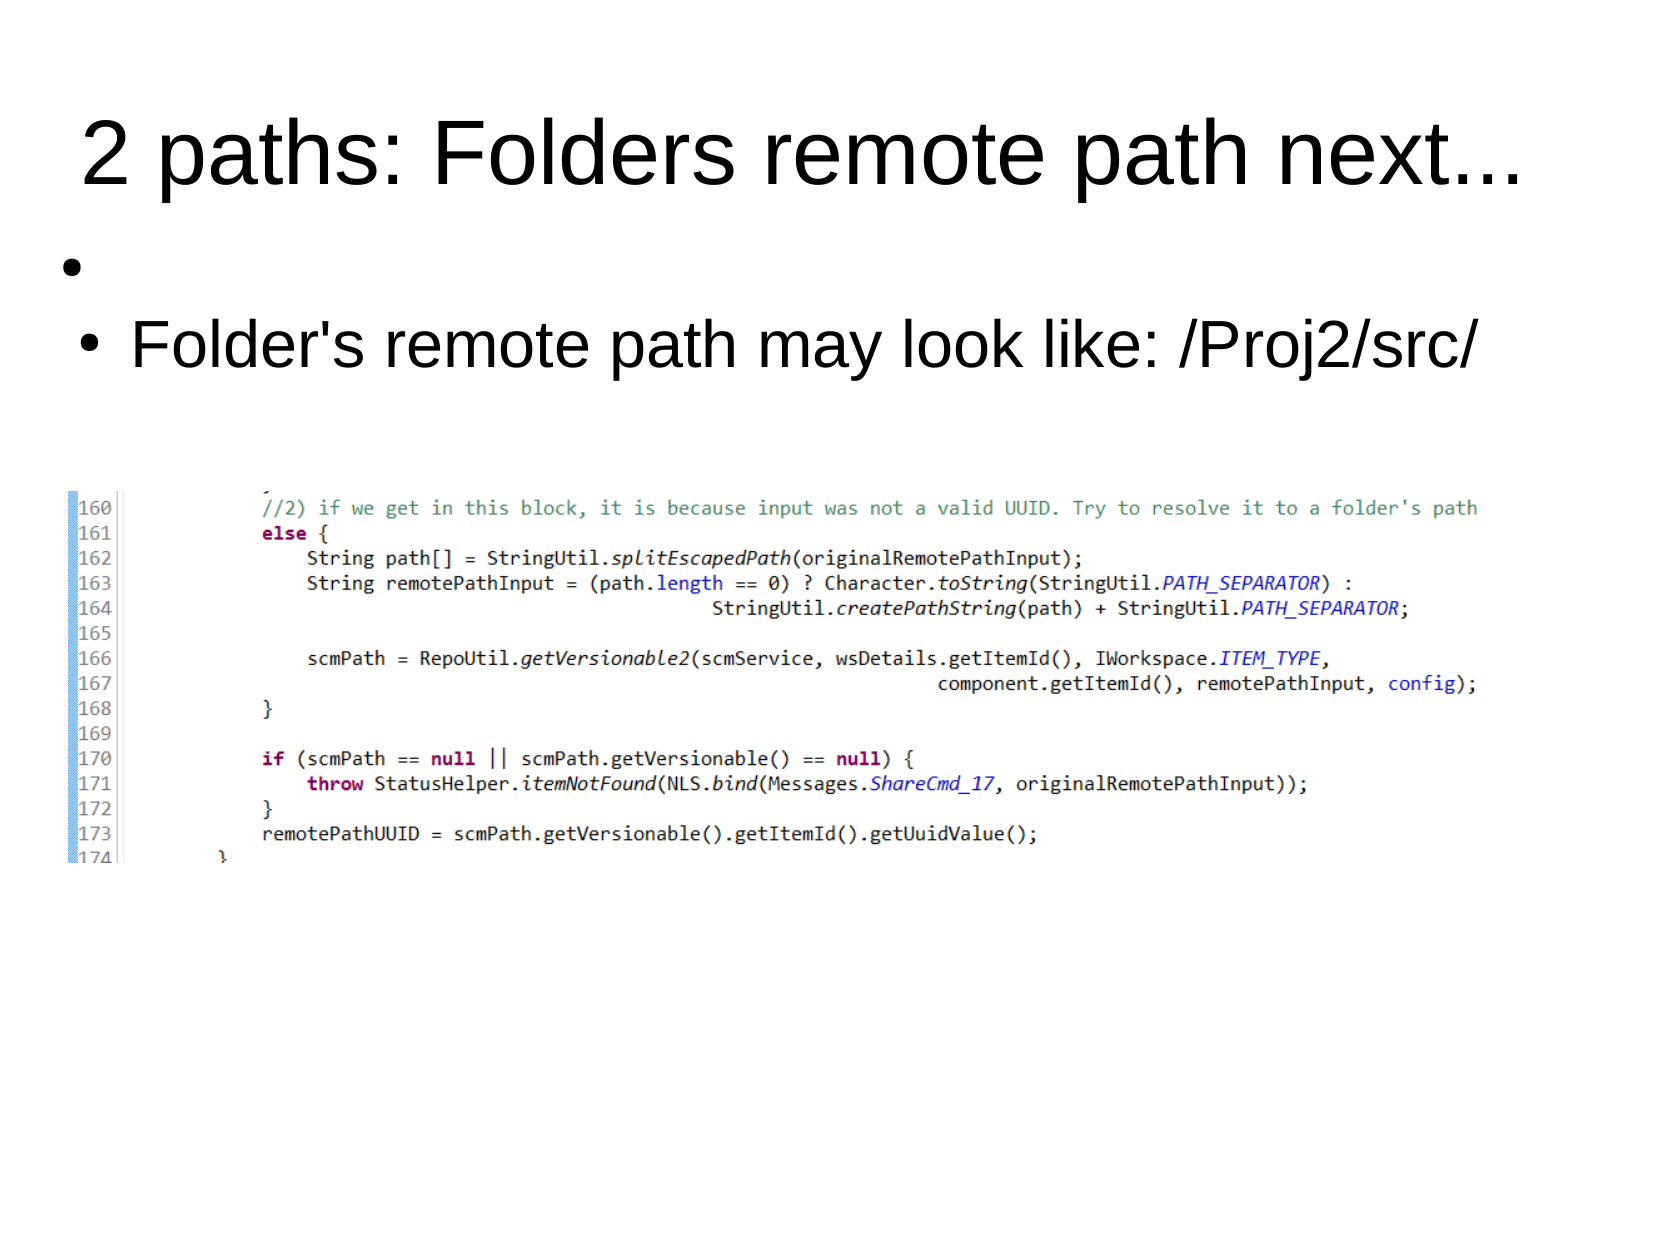

# 2 paths: Folders remote path next...
Folder's remote path may look like: /Proj2/src/